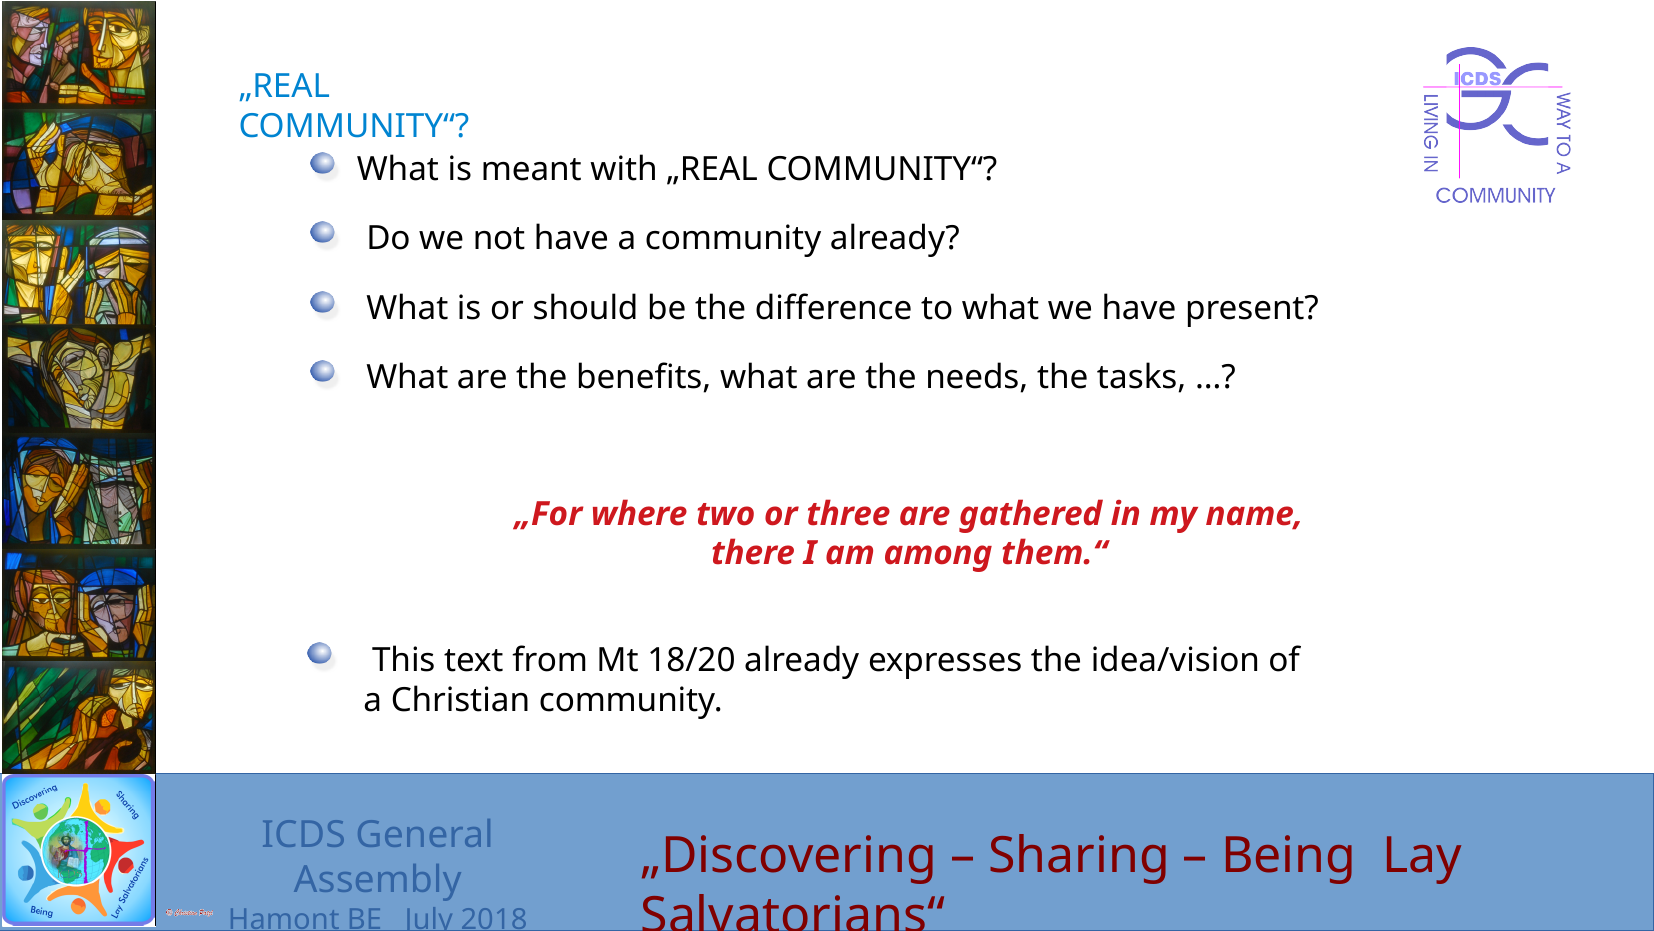

„REAL COMMUNITY“?
What is meant with „REAL COMMUNITY“?
Do we not have a community already?
What is or should be the difference to what we have present?
What are the benefits, what are the needs, the tasks, …?
„For where two or three are gathered in my name,
there I am among them.“
 This text from Mt 18/20 already expresses the idea/vision of
a Christian community.
„Discovering – Sharing – Being Lay Salvatorians“